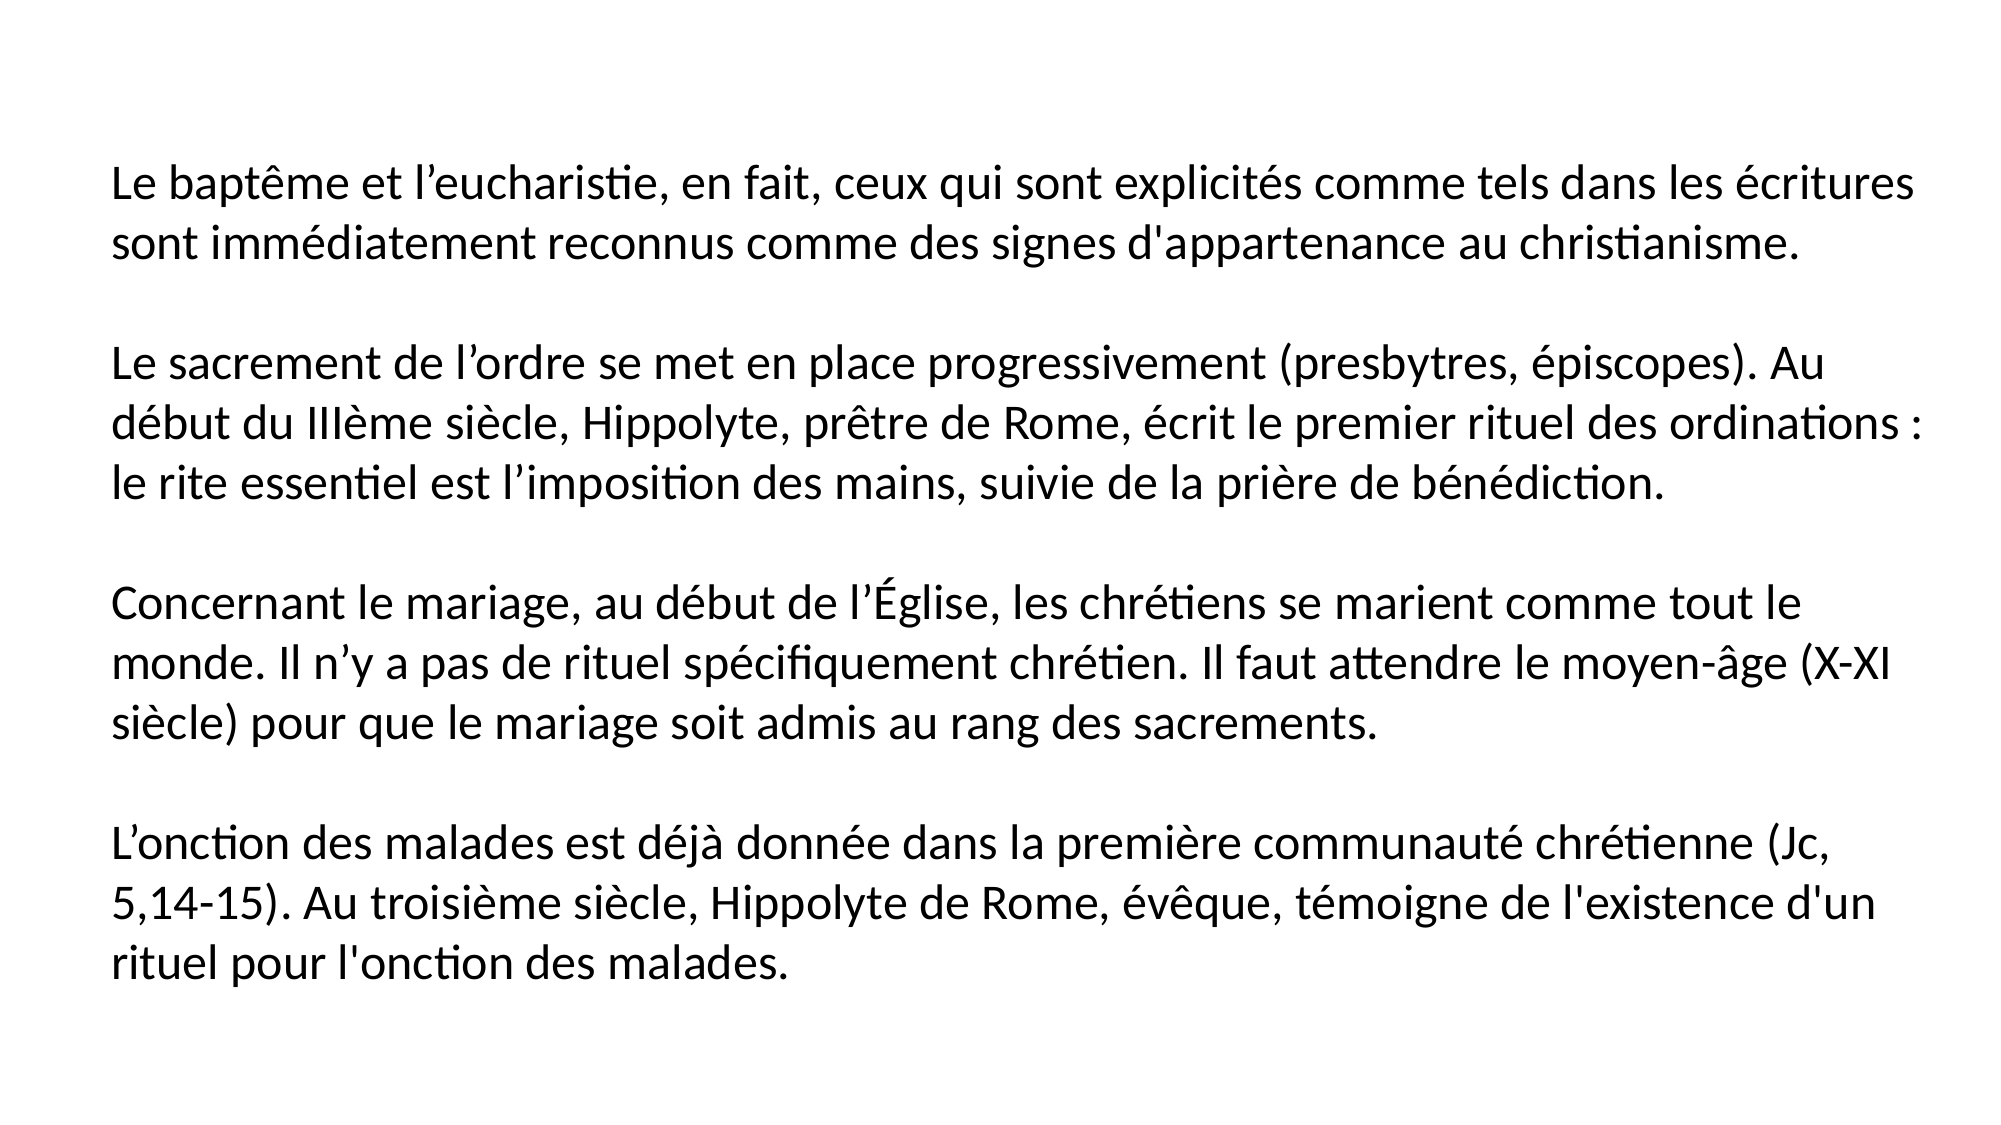

Le baptême et l’eucharistie, en fait, ceux qui sont explicités comme tels dans les écritures sont immédiatement reconnus comme des signes d'appartenance au christianisme.
Le sacrement de l’ordre se met en place progressivement (presbytres, épiscopes). Au début du IIIème siècle, Hippolyte, prêtre de Rome, écrit le premier rituel des ordinations : le rite essentiel est l’imposition des mains, suivie de la prière de bénédiction.
Concernant le mariage, au début de l’Église, les chrétiens se marient comme tout le monde. Il n’y a pas de rituel spécifiquement chrétien. Il faut attendre le moyen-âge (X-XI siècle) pour que le mariage soit admis au rang des sacrements.
L’onction des malades est déjà donnée dans la première communauté chrétienne (Jc, 5,14-15). Au troisième siècle, Hippolyte de Rome, évêque, témoigne de l'existence d'un rituel pour l'onction des malades.